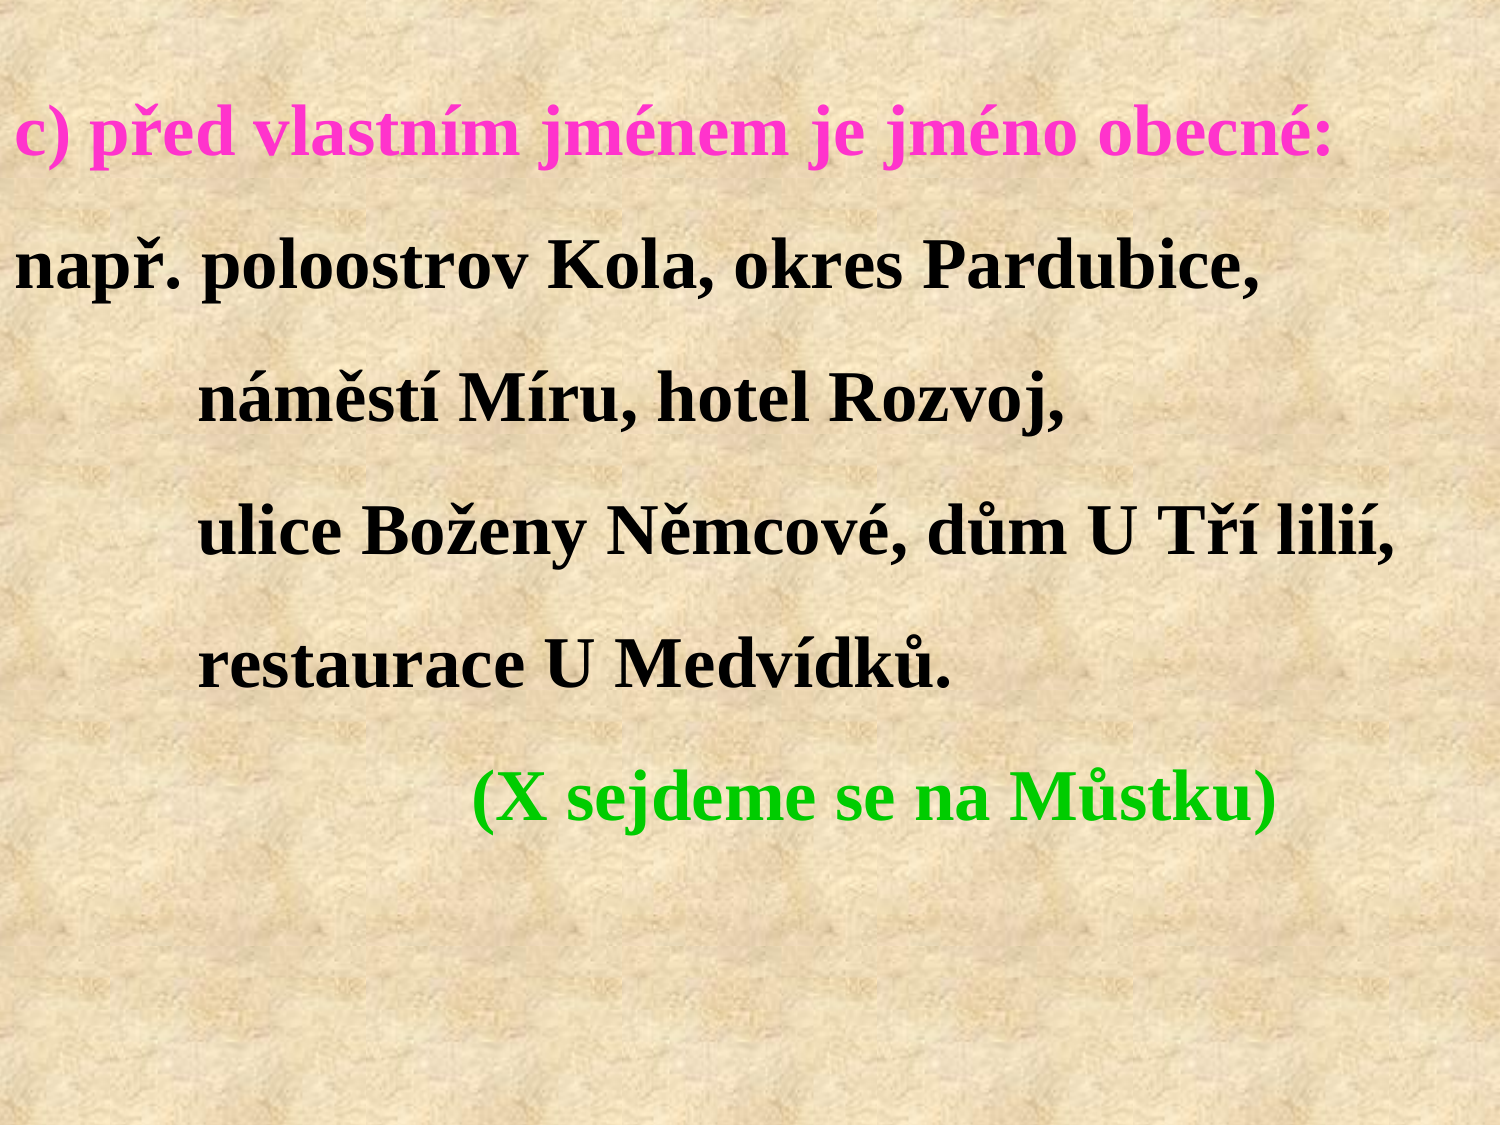

c) před vlastním jménem je jméno obecné:
např. poloostrov Kola, okres Pardubice,
 náměstí Míru, hotel Rozvoj,
 ulice Boženy Němcové, dům U Tří lilií,
 restaurace U Medvídků.
 (X sejdeme se na Můstku)